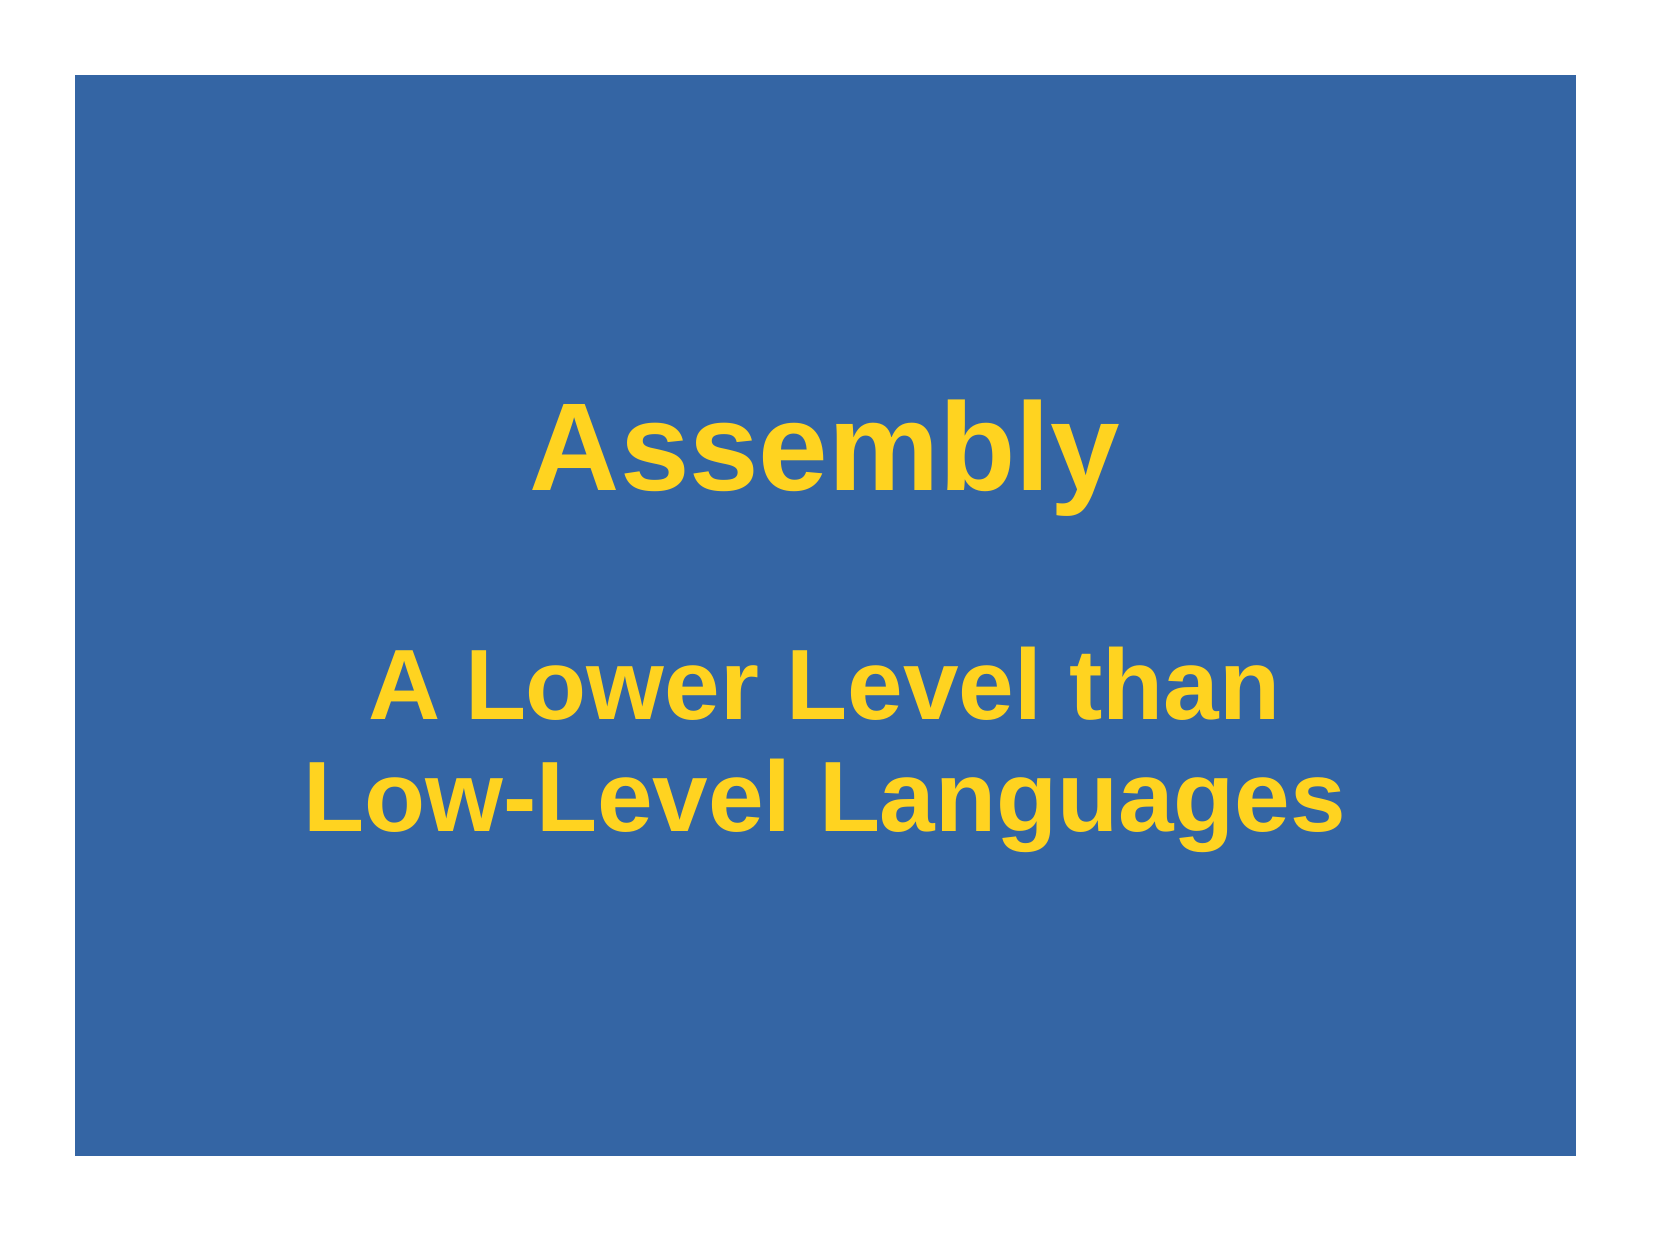

Assembly
A Lower Level than
Low-Level Languages
33